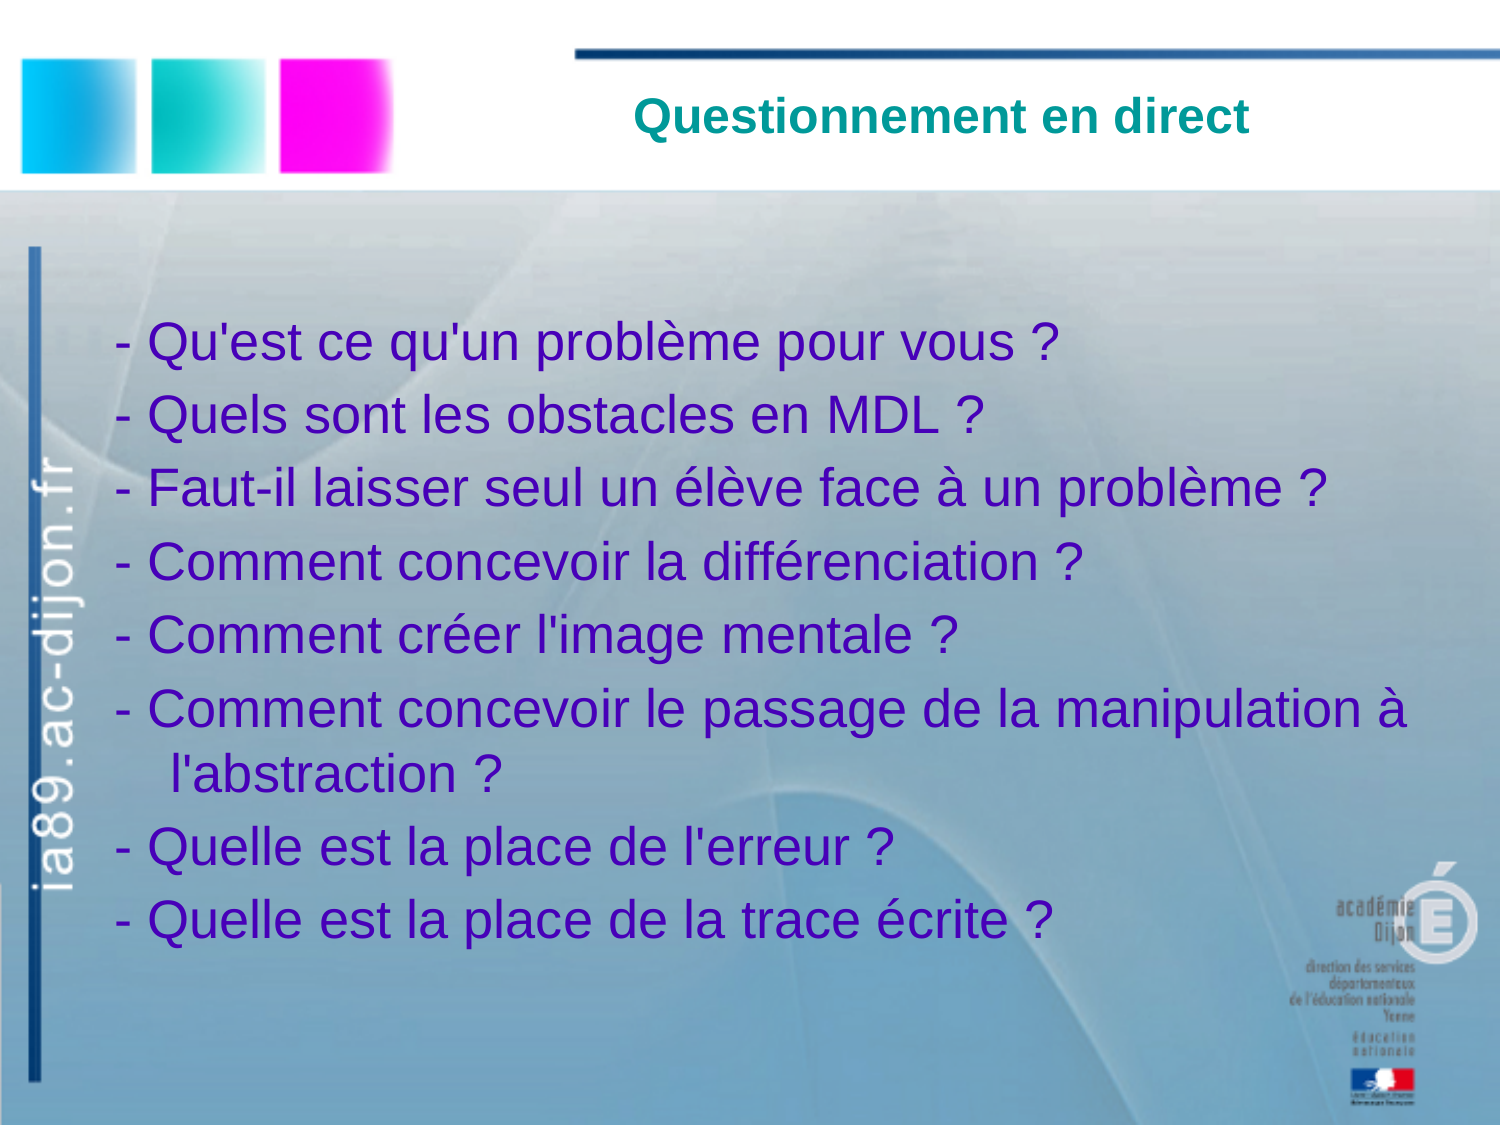

# Questionnement en direct
- Qu'est ce qu'un problème pour vous ?
- Quels sont les obstacles en MDL ?
- Faut-il laisser seul un élève face à un problème ?
- Comment concevoir la différenciation ?
- Comment créer l'image mentale ?
- Comment concevoir le passage de la manipulation à l'abstraction ?
- Quelle est la place de l'erreur ?
- Quelle est la place de la trace écrite ?